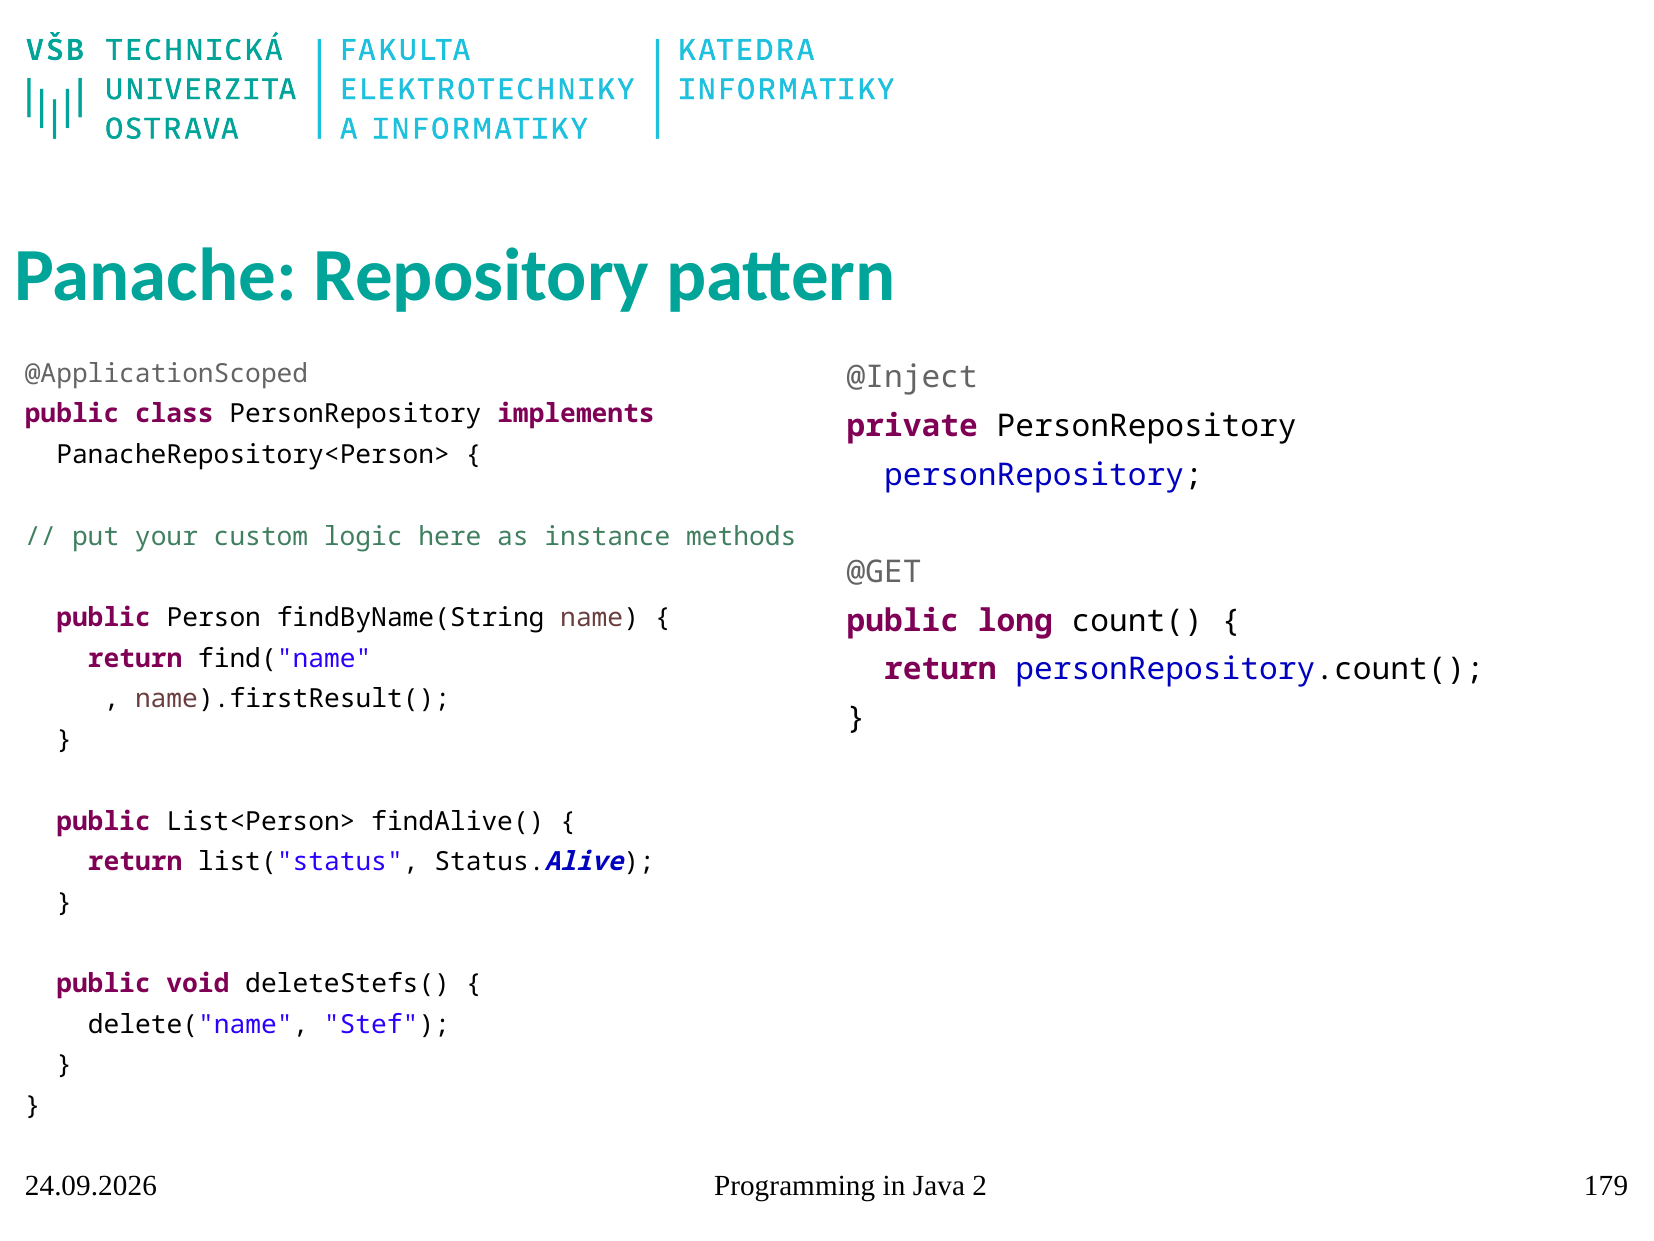

# Panache: Repository pattern
@ApplicationScoped
public class PersonRepository implements
 PanacheRepository<Person> {
// put your custom logic here as instance methods
 public Person findByName(String name) {
 return find("name"
 , name).firstResult();
 }
 public List<Person> findAlive() {
 return list("status", Status.Alive);
 }
 public void deleteStefs() {
 delete("name", "Stef");
 }
}
@Inject
private PersonRepository
 personRepository;
@GET
public long count() {
 return personRepository.count();
}
Programming in Java 2
179